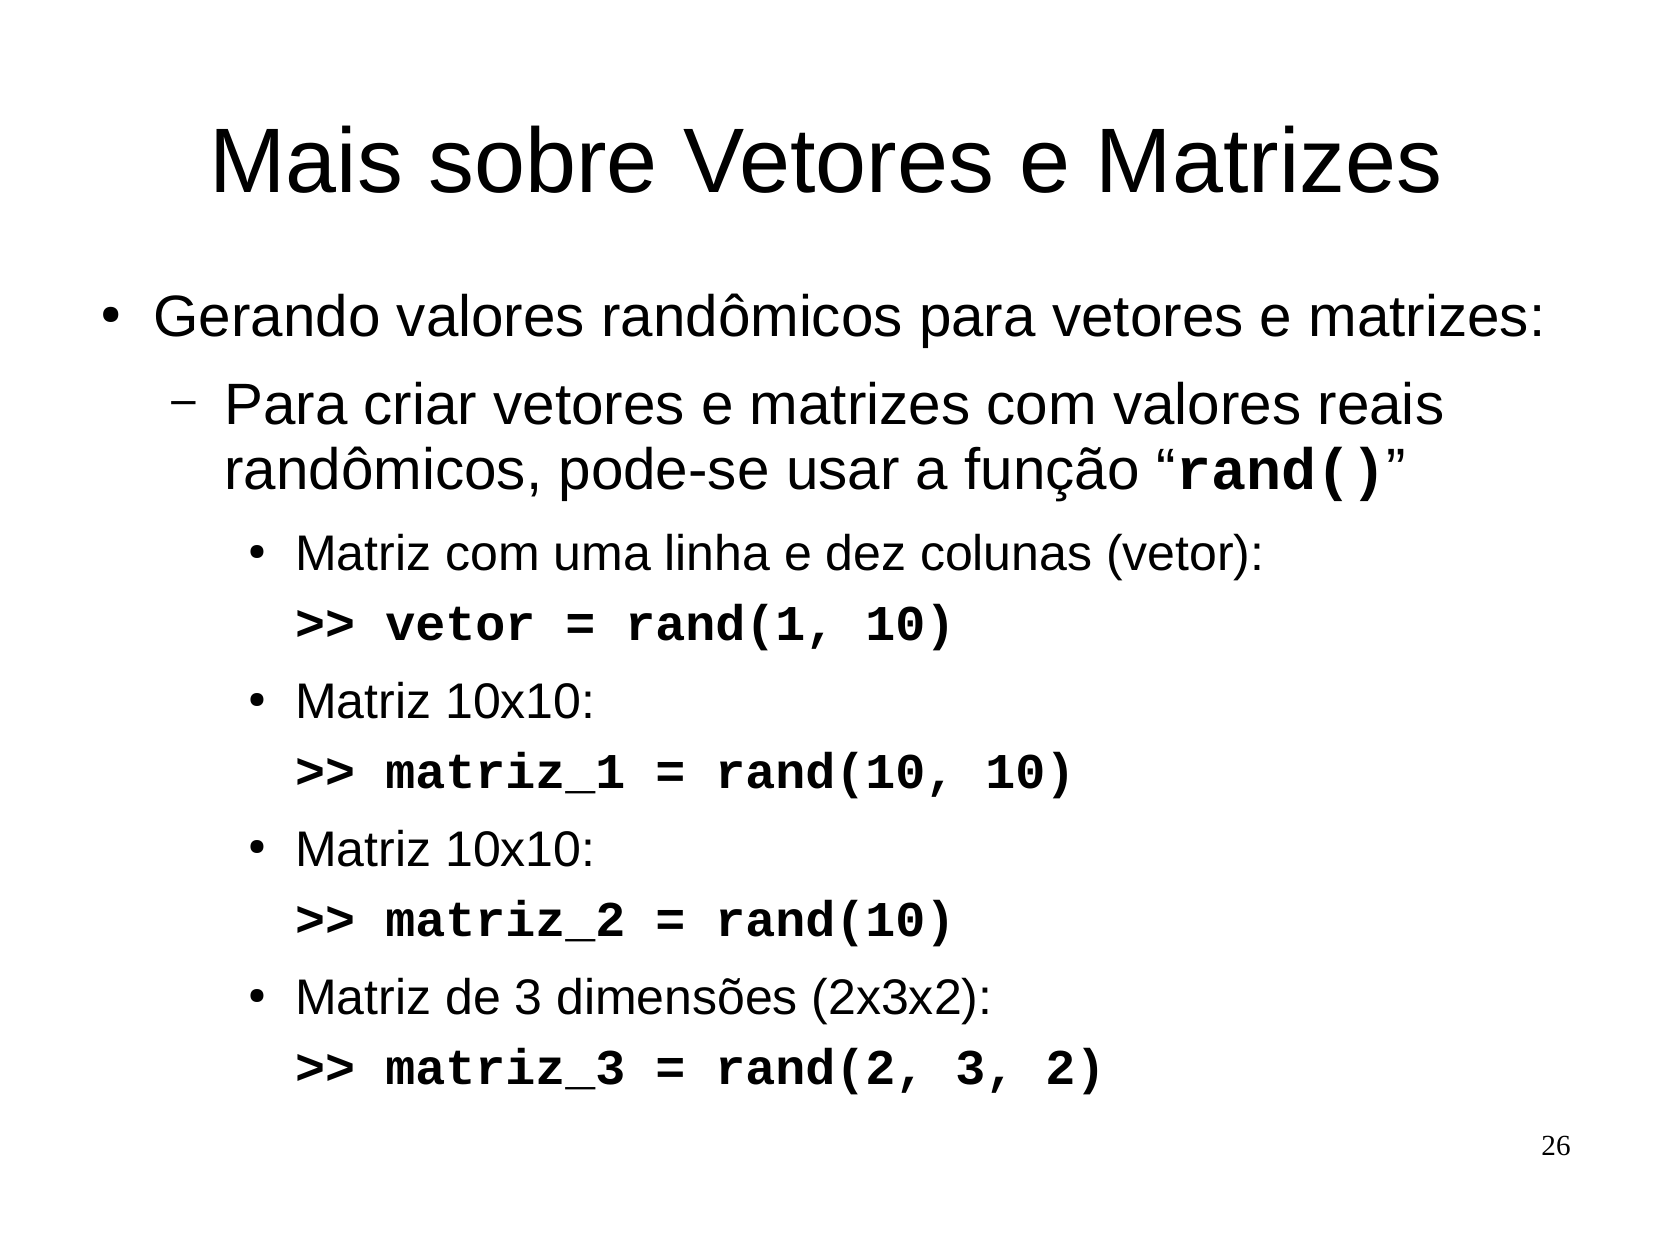

# Mais sobre Vetores e Matrizes
Gerando valores randômicos para vetores e matrizes:
Para criar vetores e matrizes com valores reais randômicos, pode-se usar a função “rand()”
Matriz com uma linha e dez colunas (vetor):
>> vetor = rand(1, 10)
Matriz 10x10:
>> matriz_1 = rand(10, 10)
Matriz 10x10:
>> matriz_2 = rand(10)
Matriz de 3 dimensões (2x3x2):
>> matriz_3 = rand(2, 3, 2)
26